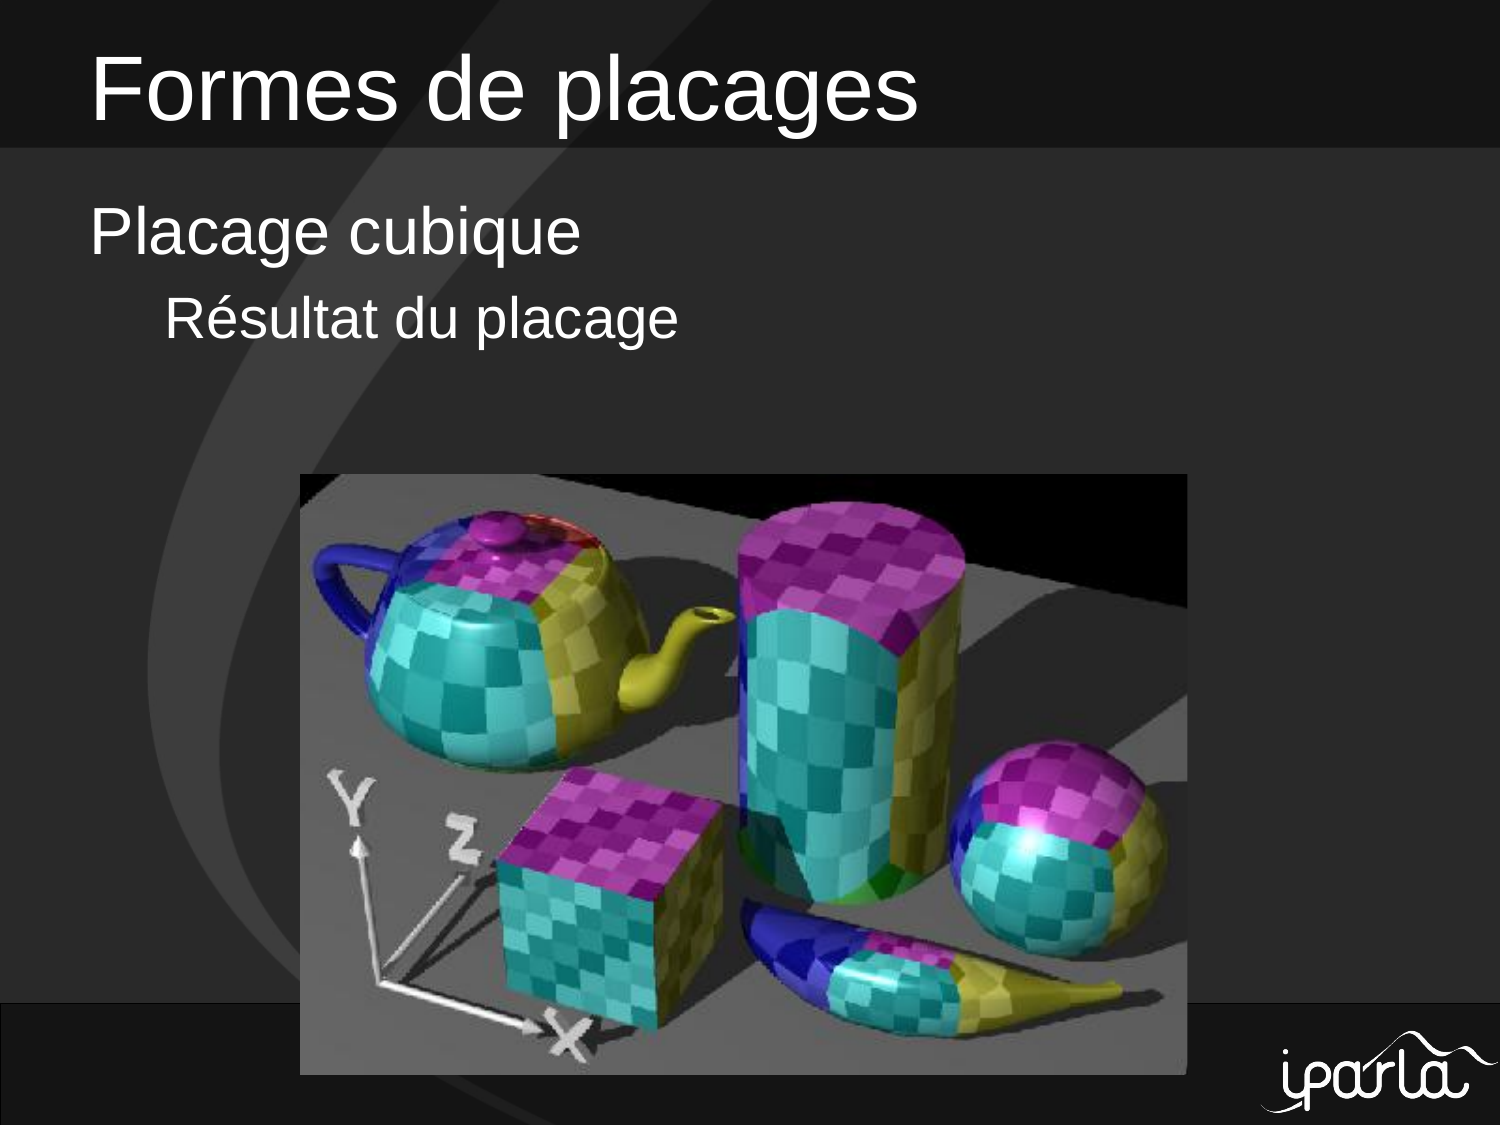

# Formes de placages
Placage cubique
Résultat du placage